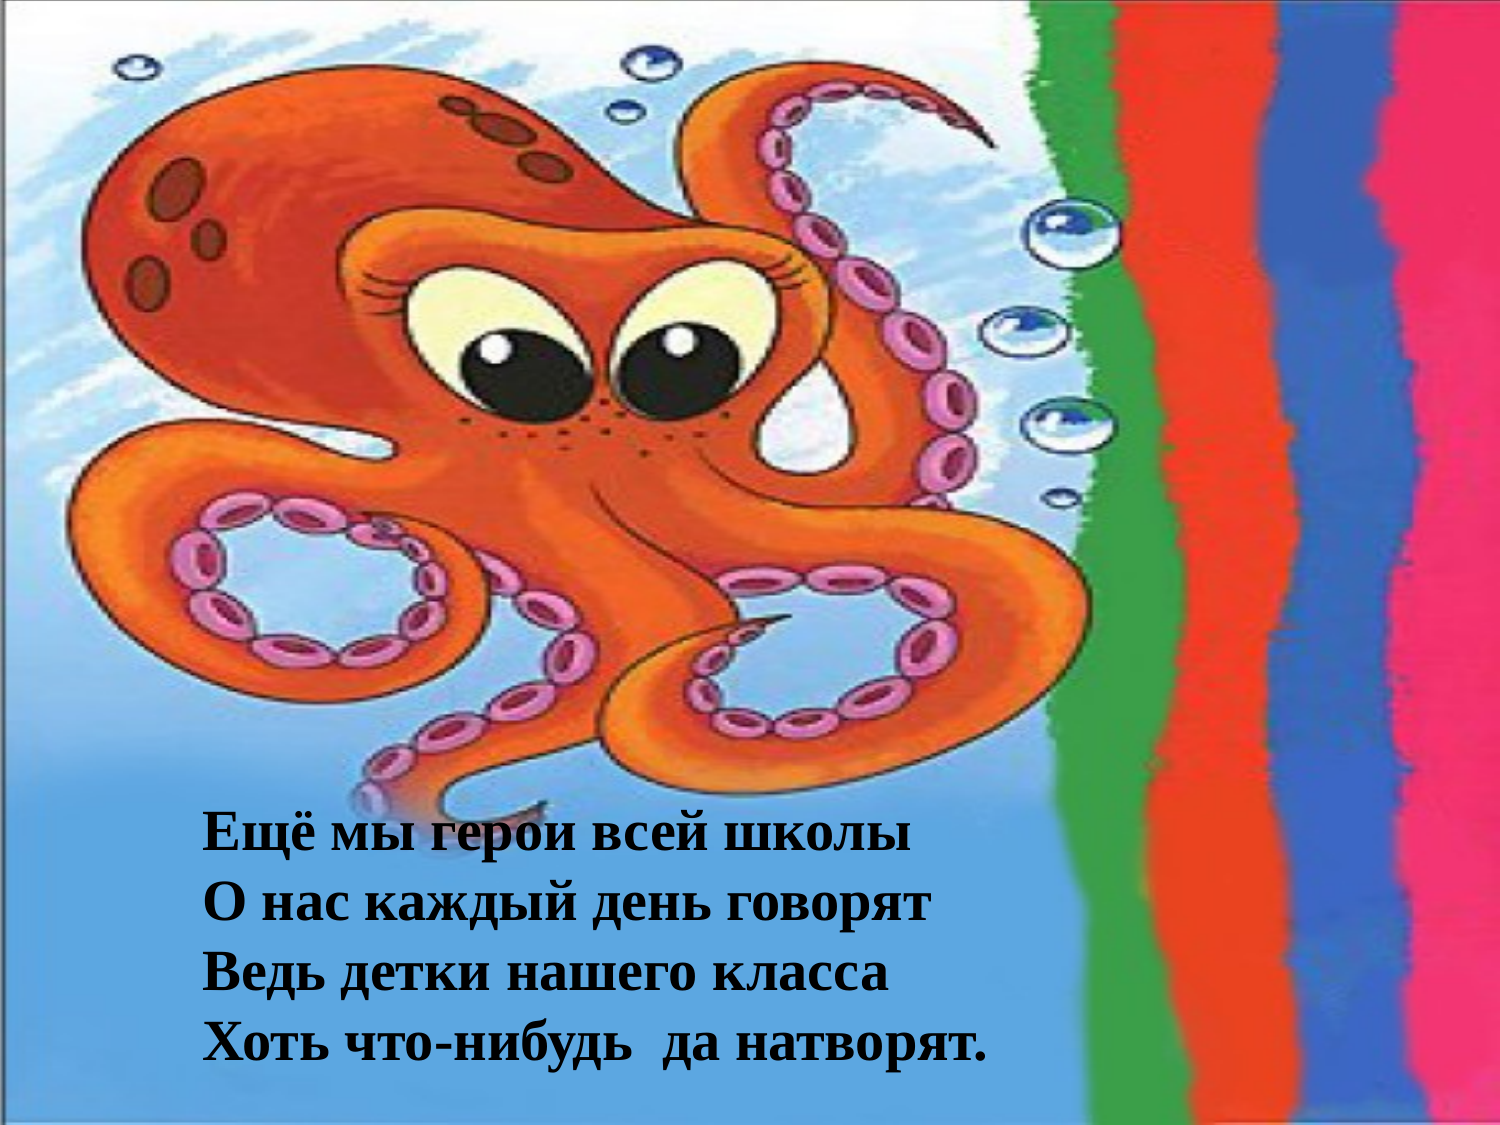

#
Ещё мы герои всей школы
О нас каждый день говорят
Ведь детки нашего класса
Хоть что-нибудь да натворят.